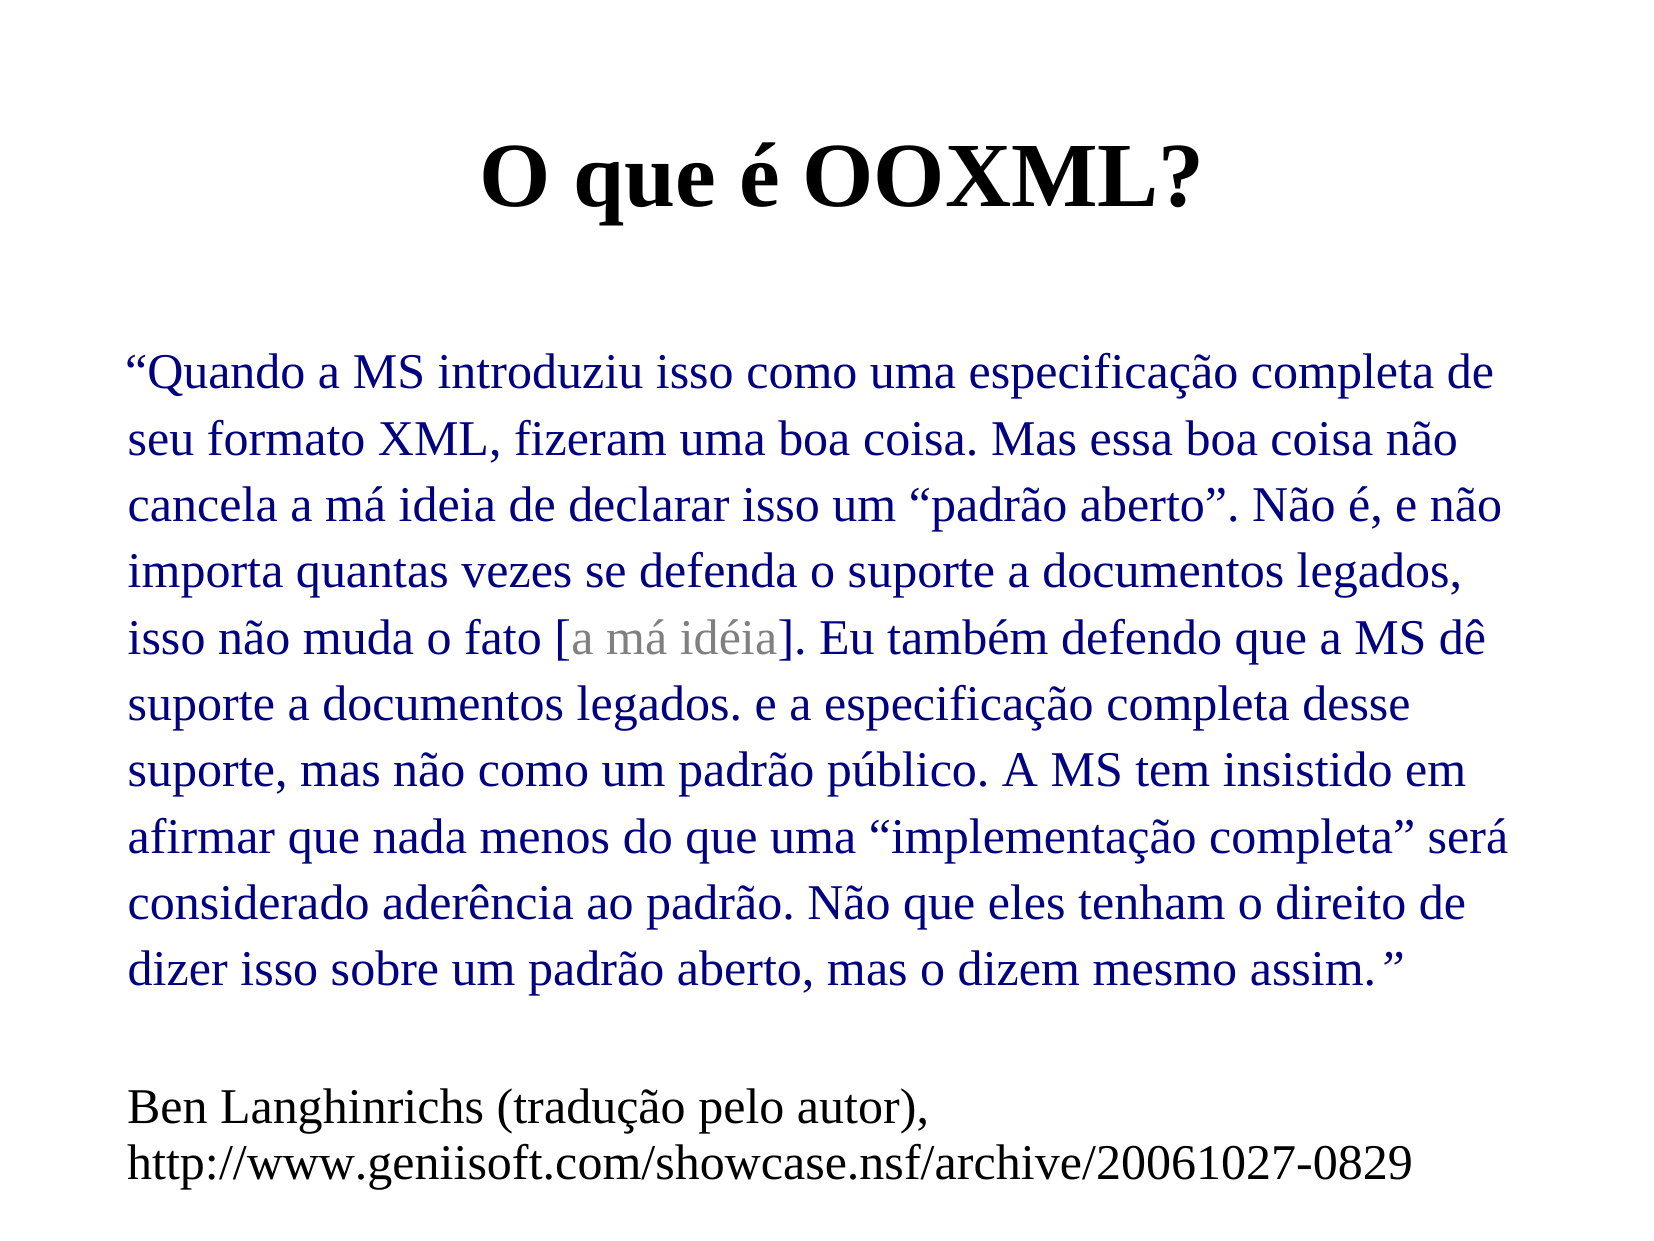

# O que é OOXML?
“Quando a MS introduziu isso como uma especificação completa de seu formato XML, fizeram uma boa coisa. Mas essa boa coisa não cancela a má ideia de declarar isso um “padrão aberto”. Não é, e não importa quantas vezes se defenda o suporte a documentos legados, isso não muda o fato [a má idéia]. Eu também defendo que a MS dê suporte a documentos legados. e a especificação completa desse suporte, mas não como um padrão público. A MS tem insistido em afirmar que nada menos do que uma “implementação completa” será considerado aderência ao padrão. Não que eles tenham o direito de dizer isso sobre um padrão aberto, mas o dizem mesmo assim.”
Ben Langhinrichs (tradução pelo autor),
http://www.geniisoft.com/showcase.nsf/archive/20061027-0829